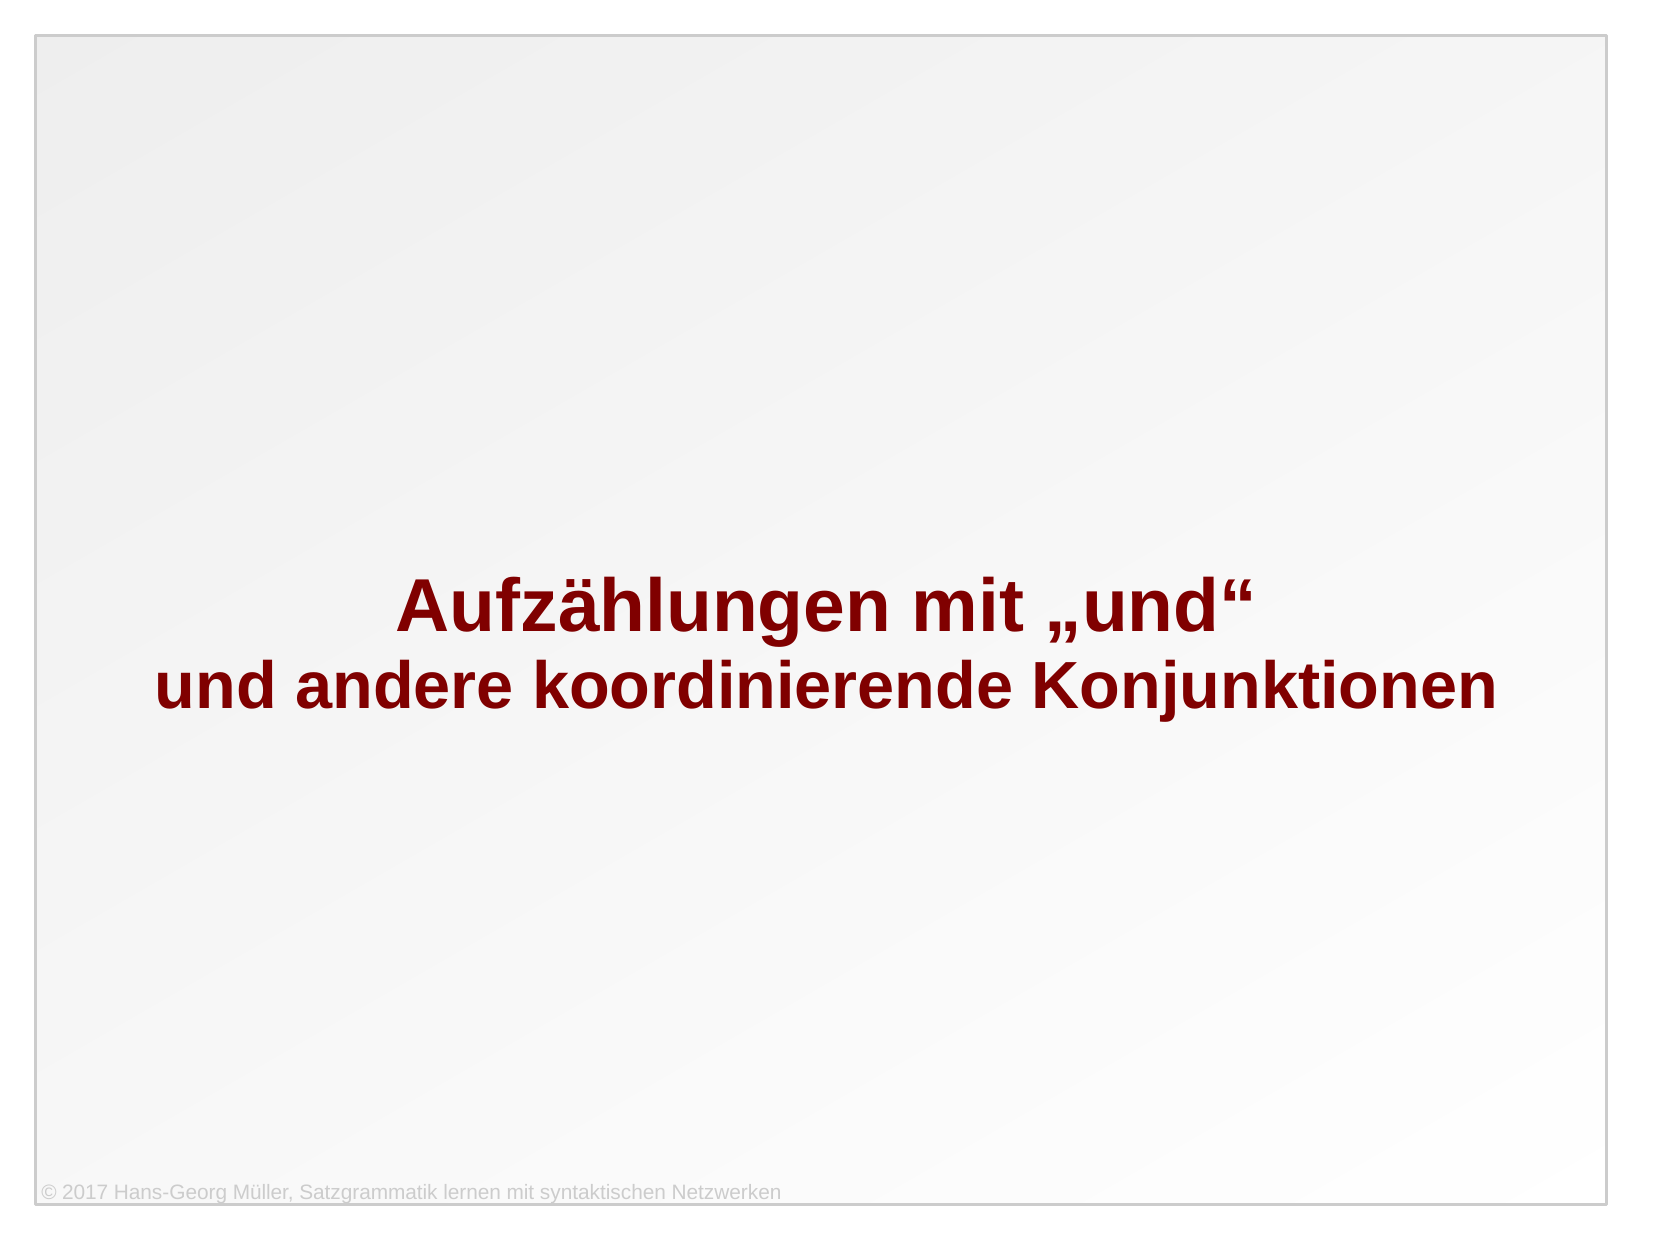

# Aufzählungen mit „und“ und andere koordinierende Konjunktionen